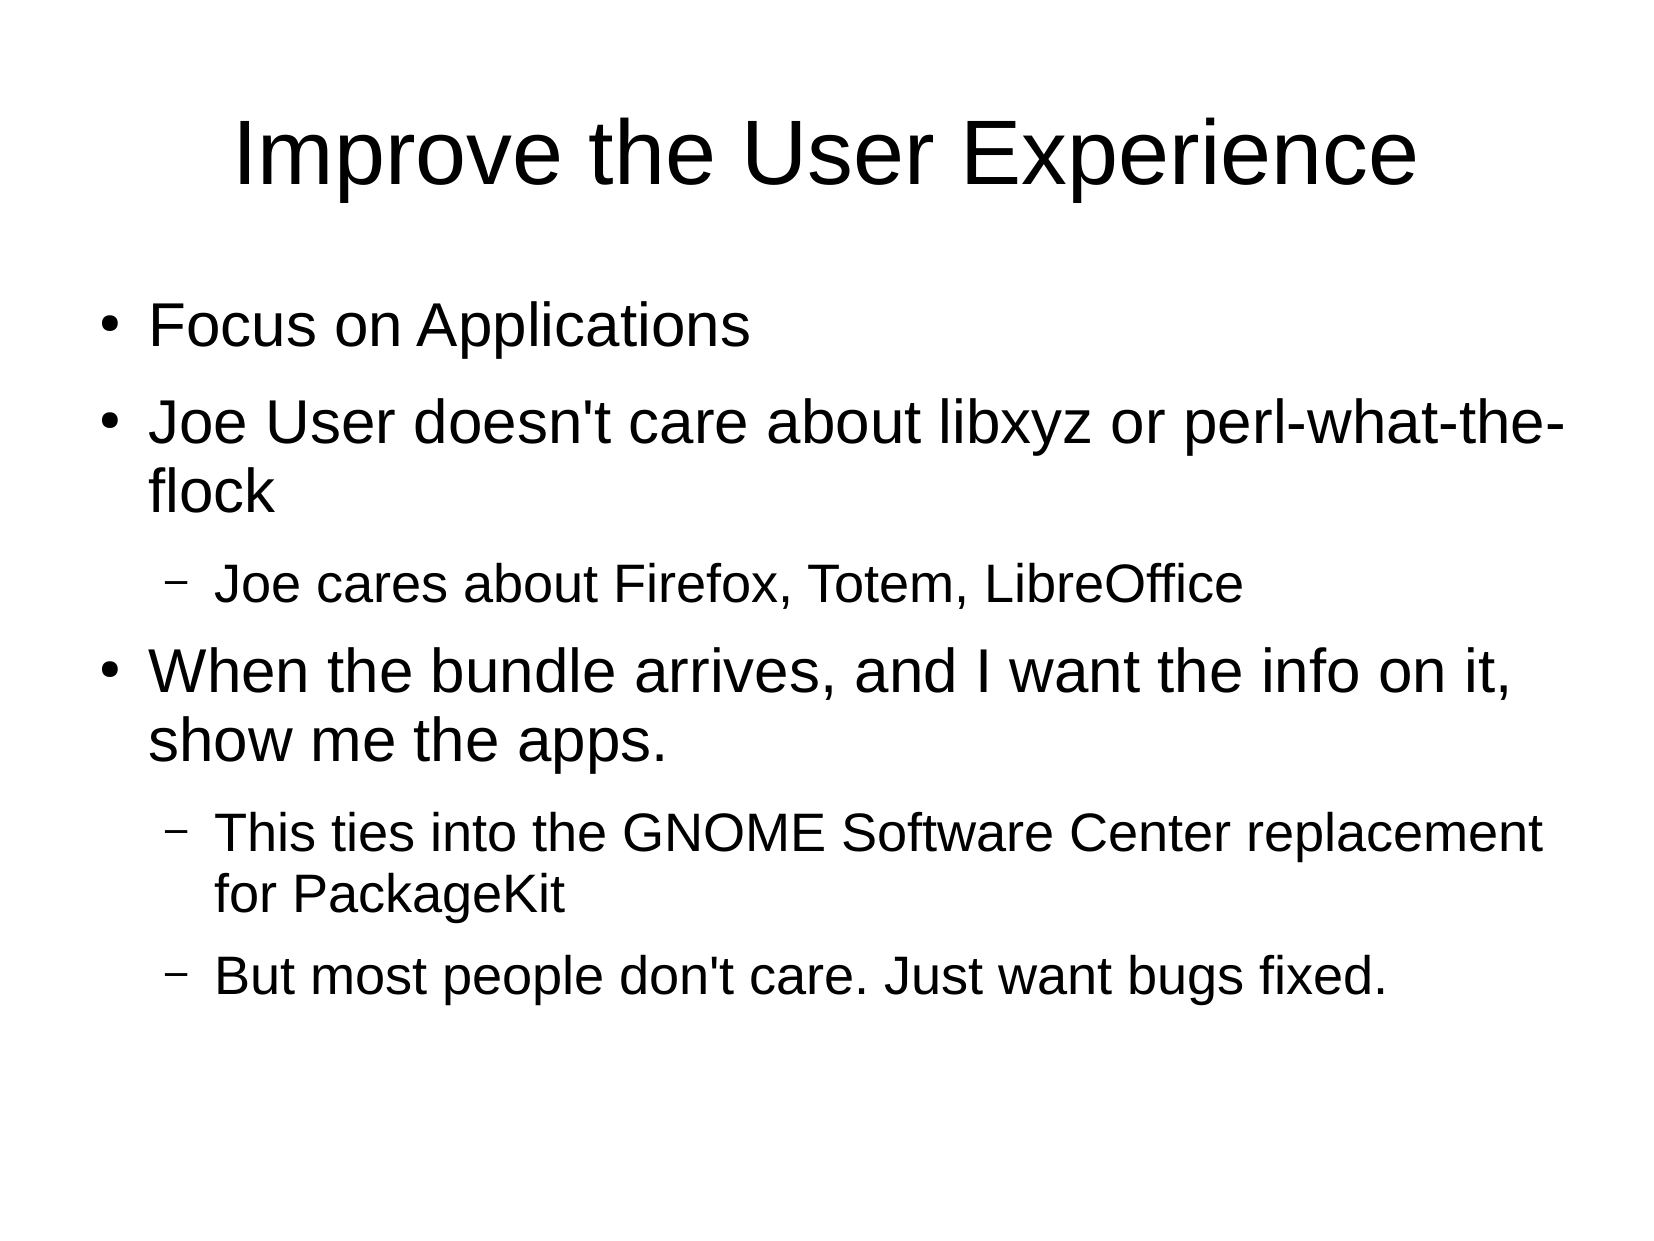

# Improve the User Experience
Focus on Applications
Joe User doesn't care about libxyz or perl-what-the-flock
Joe cares about Firefox, Totem, LibreOffice
When the bundle arrives, and I want the info on it, show me the apps.
This ties into the GNOME Software Center replacement for PackageKit
But most people don't care. Just want bugs fixed.